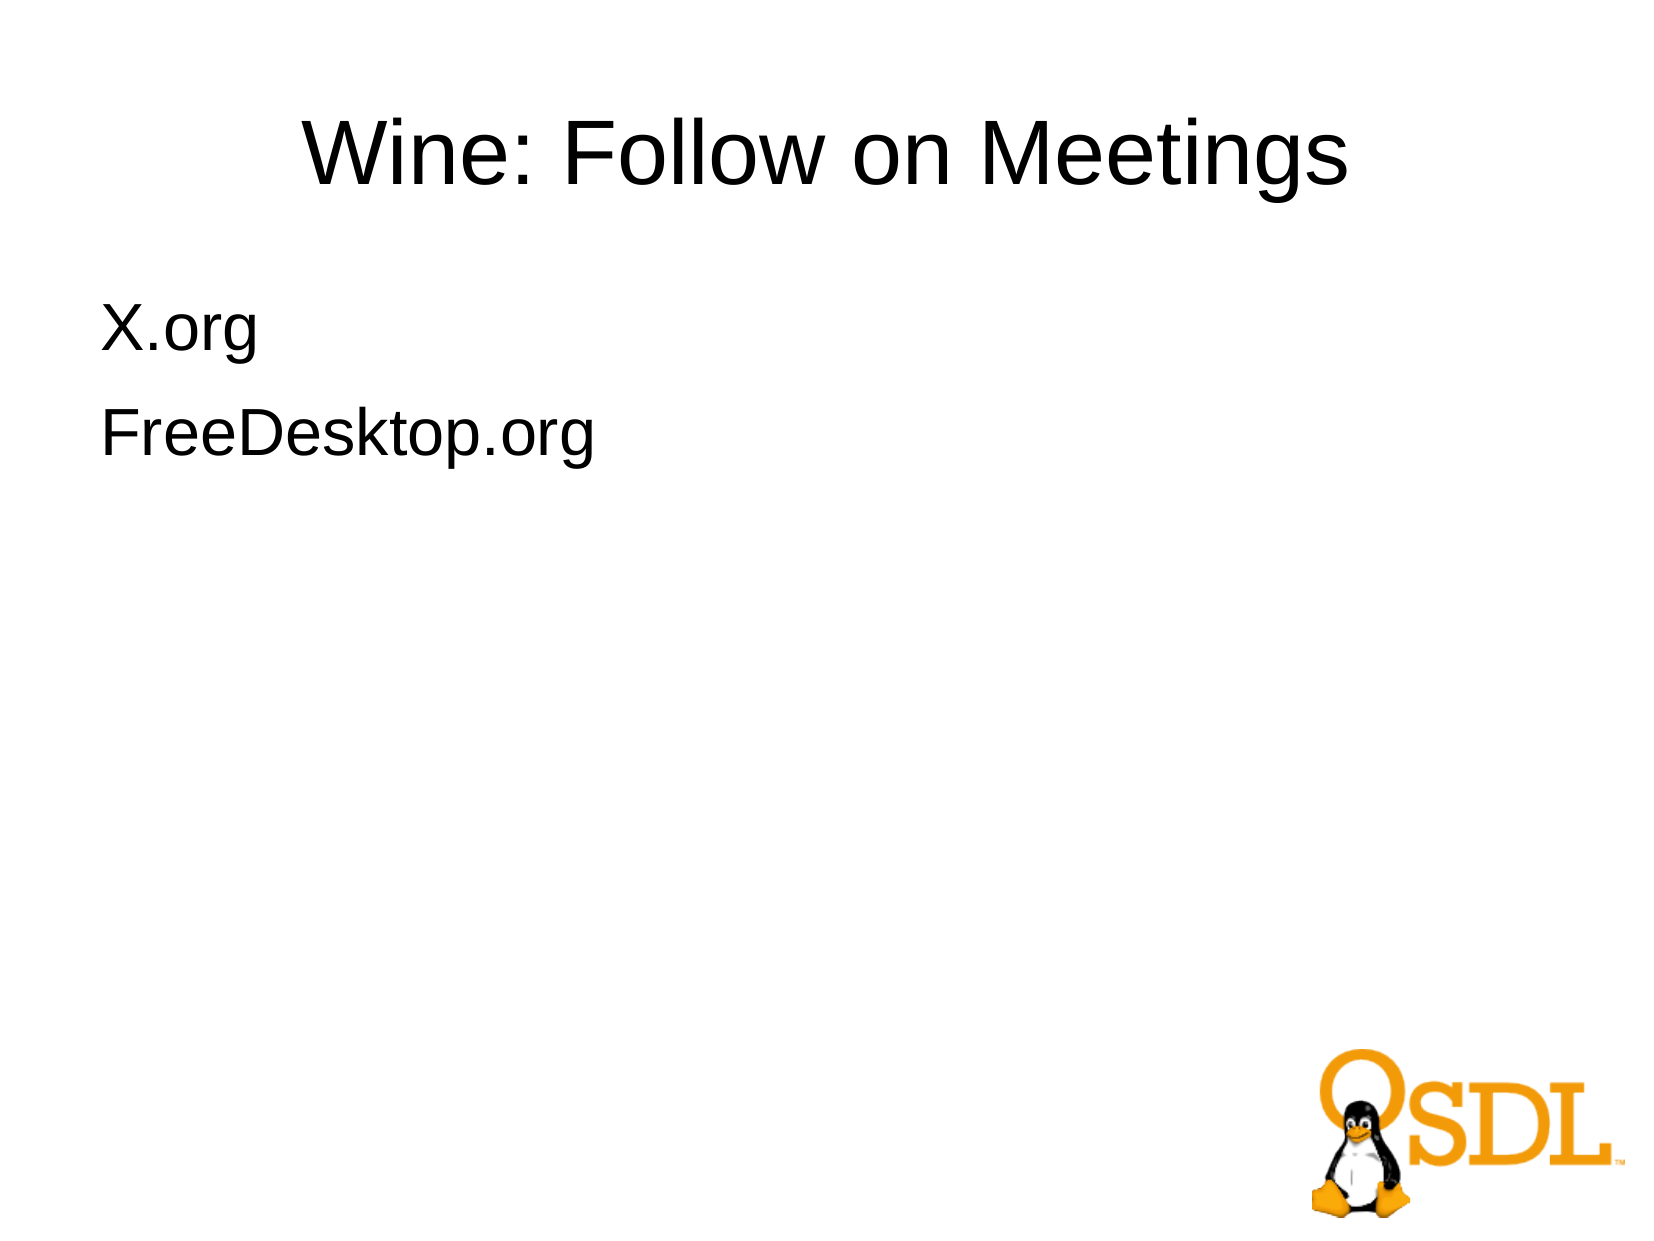

# Wine: Follow on Meetings
X.org
FreeDesktop.org